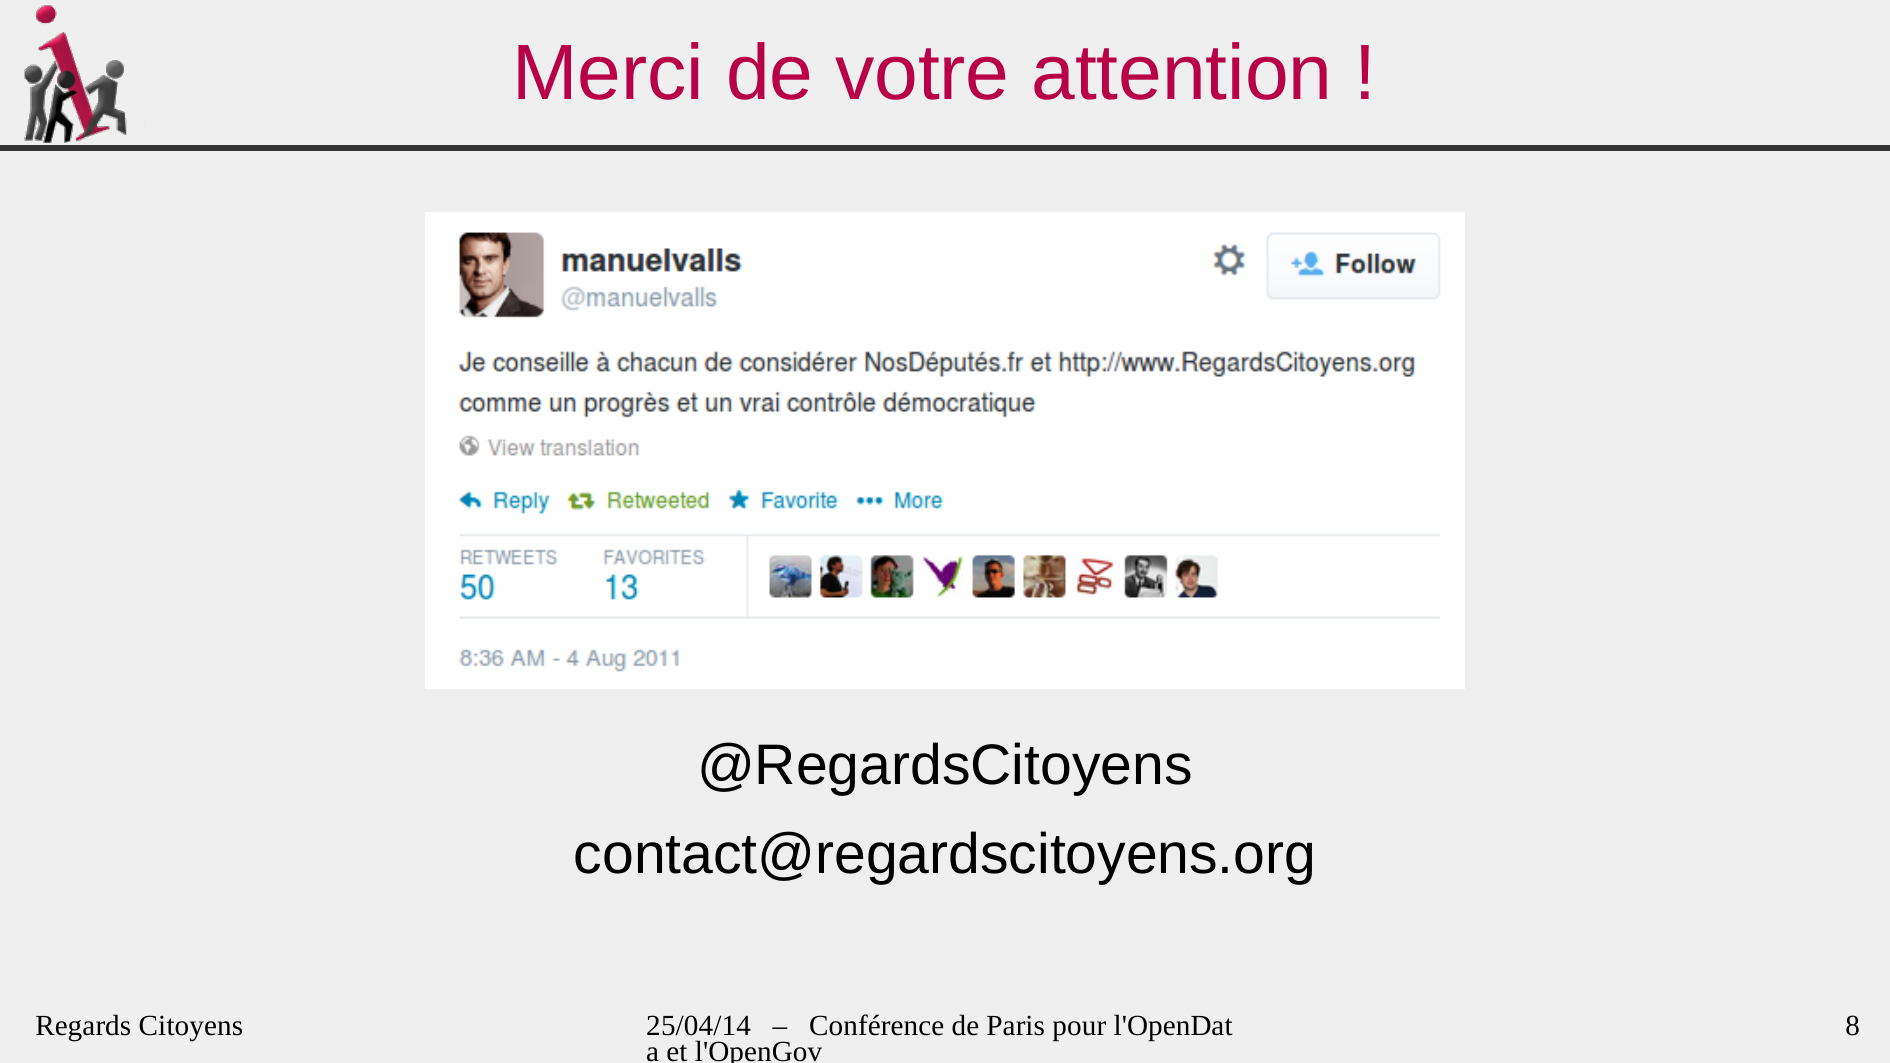

# Merci de votre attention !
@RegardsCitoyens
contact@regardscitoyens.org
Regards Citoyens
25/04/14 – Conférence de Paris pour l'OpenData et l'OpenGov
8